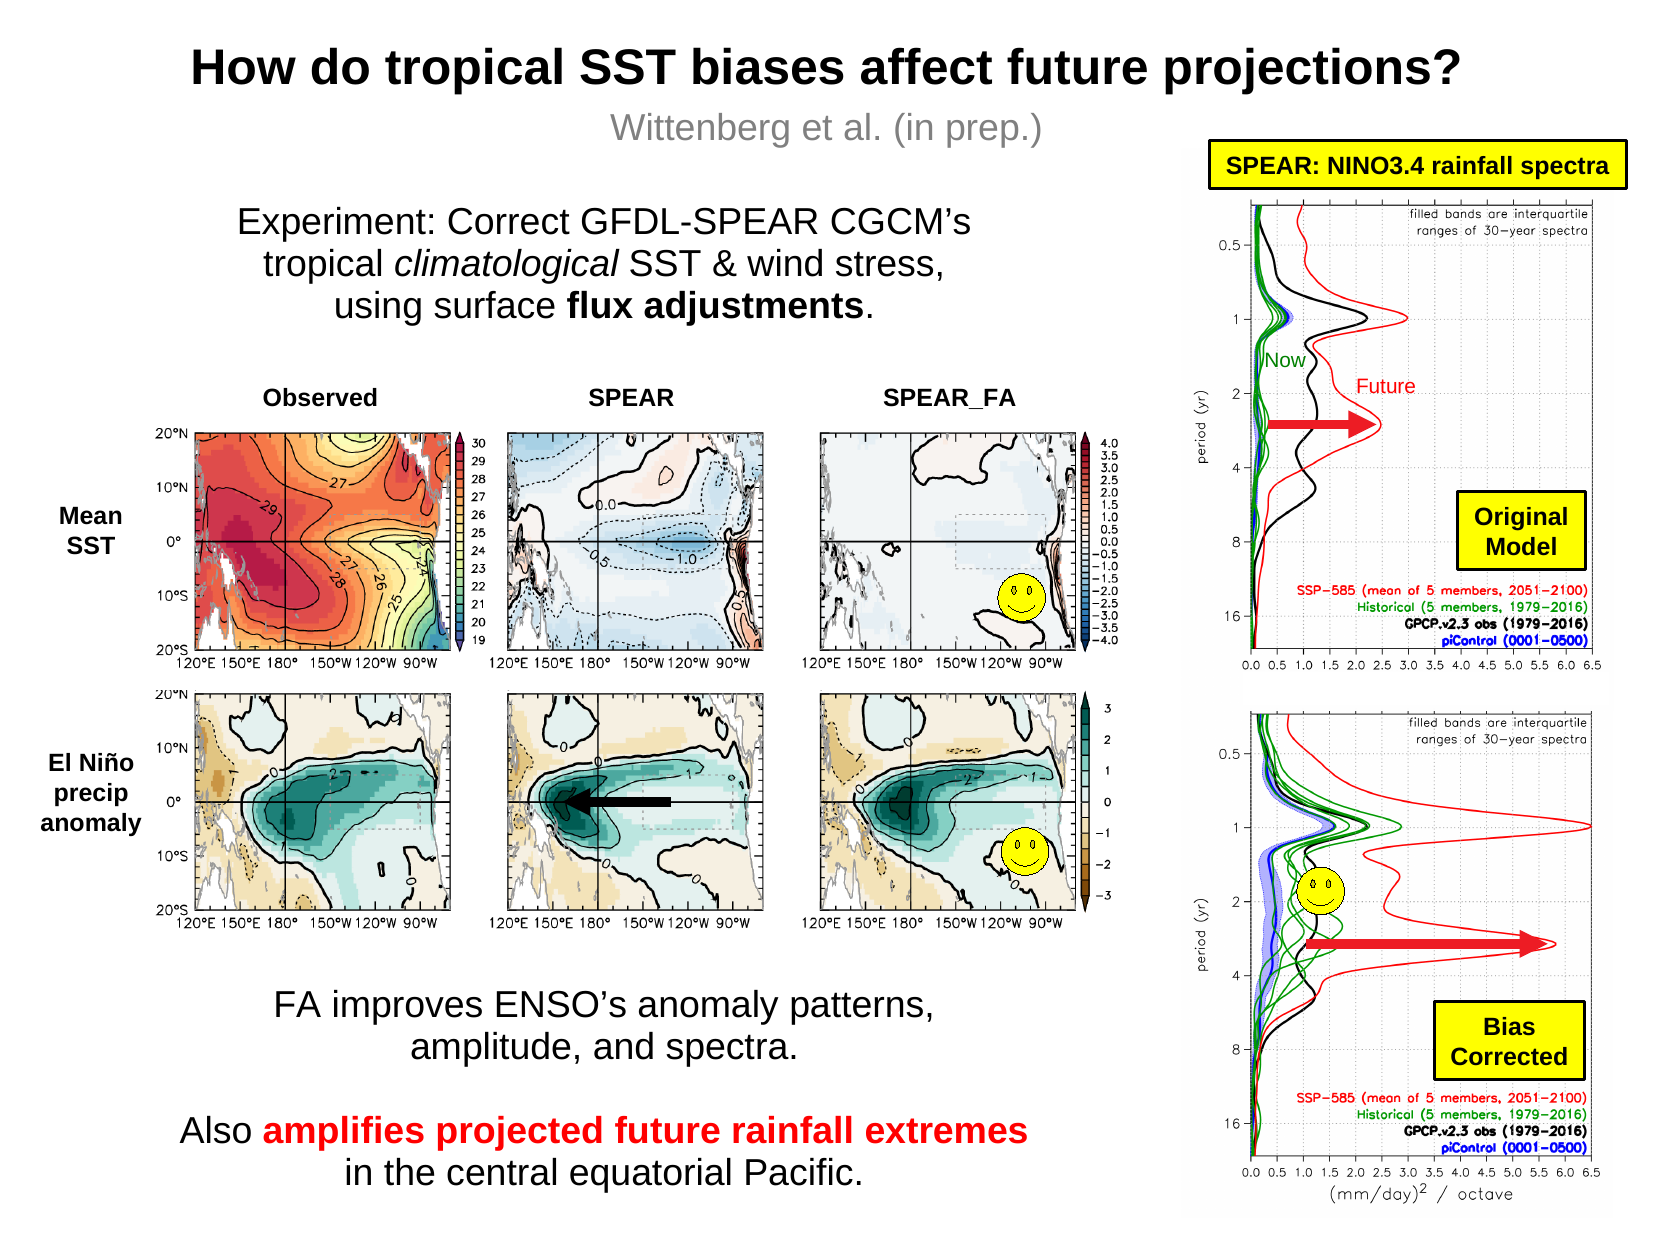

How do tropical SST biases affect future projections?
Wittenberg et al. (in prep.)
SPEAR: NINO3.4 rainfall spectra
Experiment: Correct GFDL-SPEAR CGCM’s
tropical climatological SST & wind stress,
using surface flux adjustments.
Now
Future
Observed
SPEAR
SPEAR_FA
Mean
SST
Original
Model
El Niño
precip
anomaly
FA improves ENSO’s anomaly patterns,
amplitude, and spectra.
Also amplifies projected future rainfall extremes
in the central equatorial Pacific.
Bias
Corrected